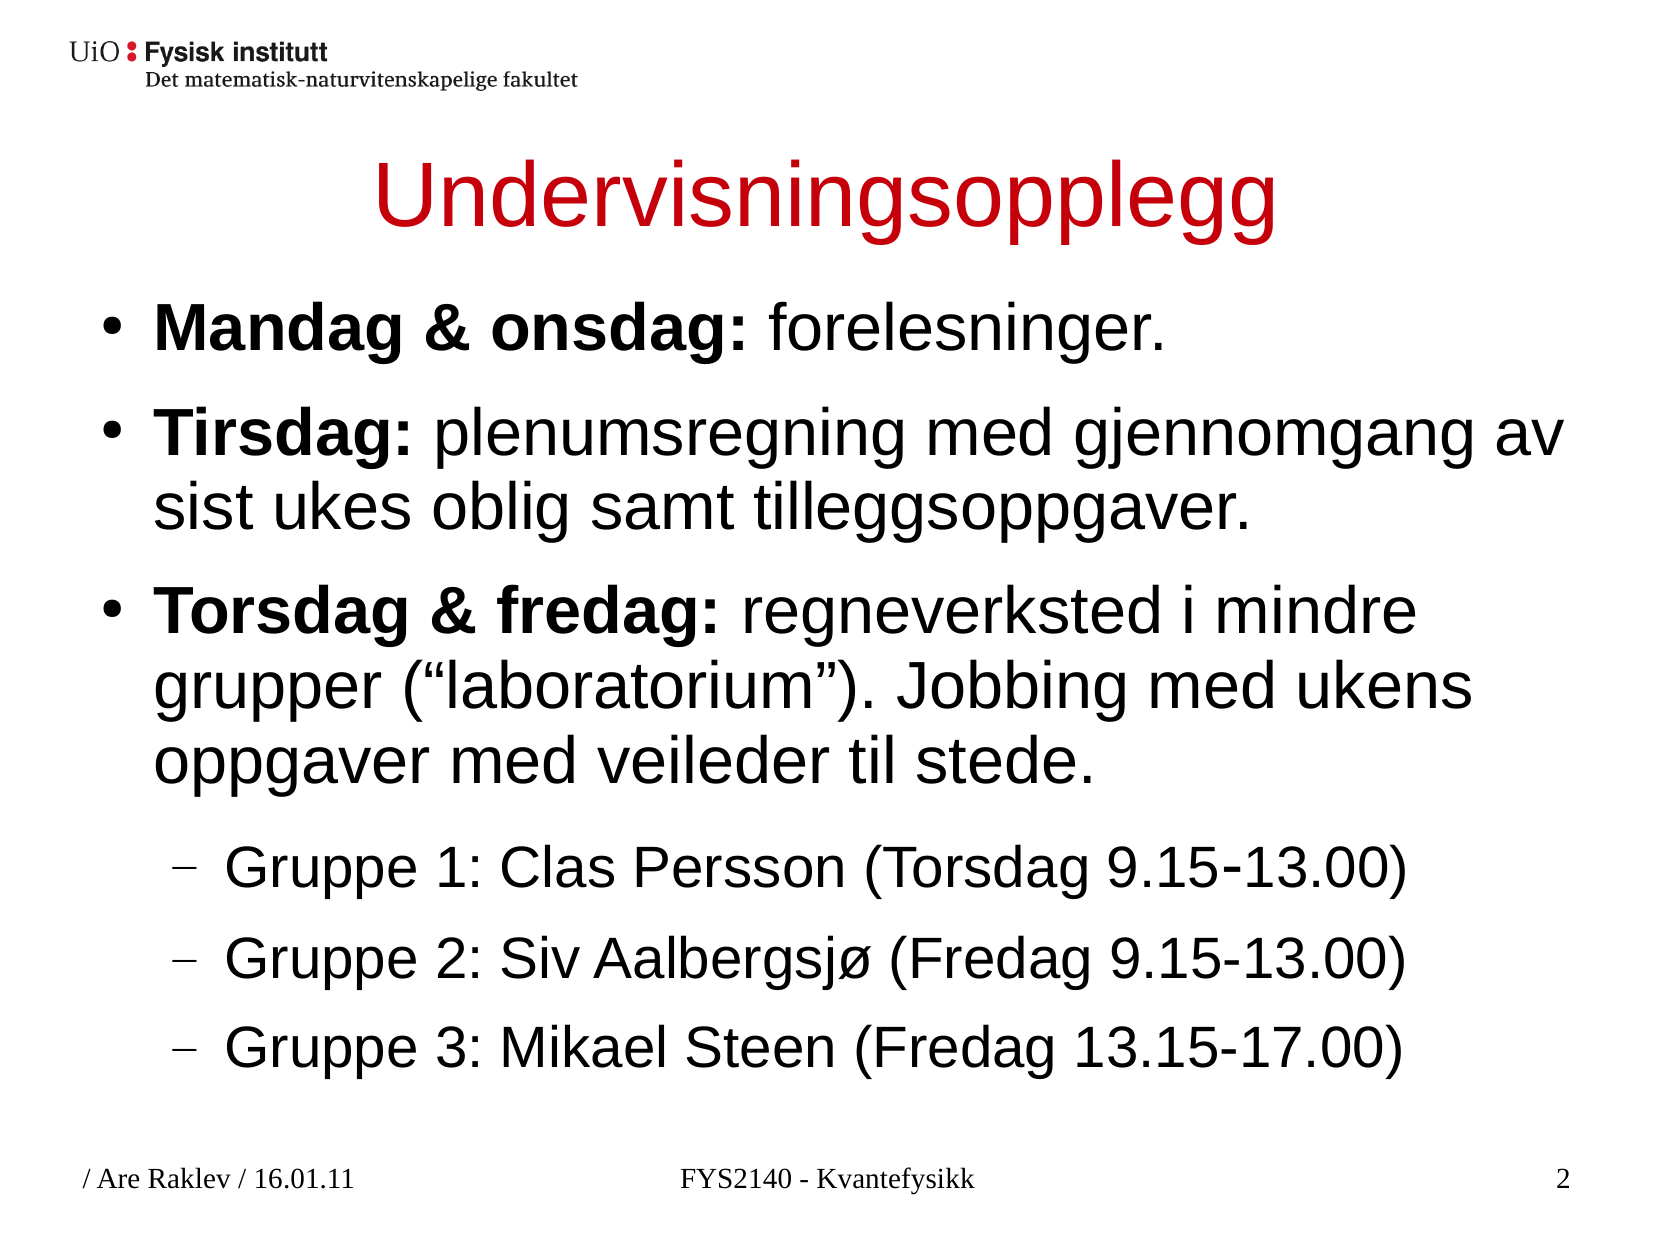

# Undervisningsopplegg
Mandag & onsdag: forelesninger.
Tirsdag: plenumsregning med gjennomgang av sist ukes oblig samt tilleggsoppgaver.
Torsdag & fredag: regneverksted i mindre grupper (“laboratorium”). Jobbing med ukens oppgaver med veileder til stede.
Gruppe 1: Clas Persson (Torsdag 9.15-13.00)
Gruppe 2: Siv Aalbergsjø (Fredag 9.15-13.00)
Gruppe 3: Mikael Steen (Fredag 13.15-17.00)
/ Are Raklev / 16.01.11
FYS2140 - Kvantefysikk
2